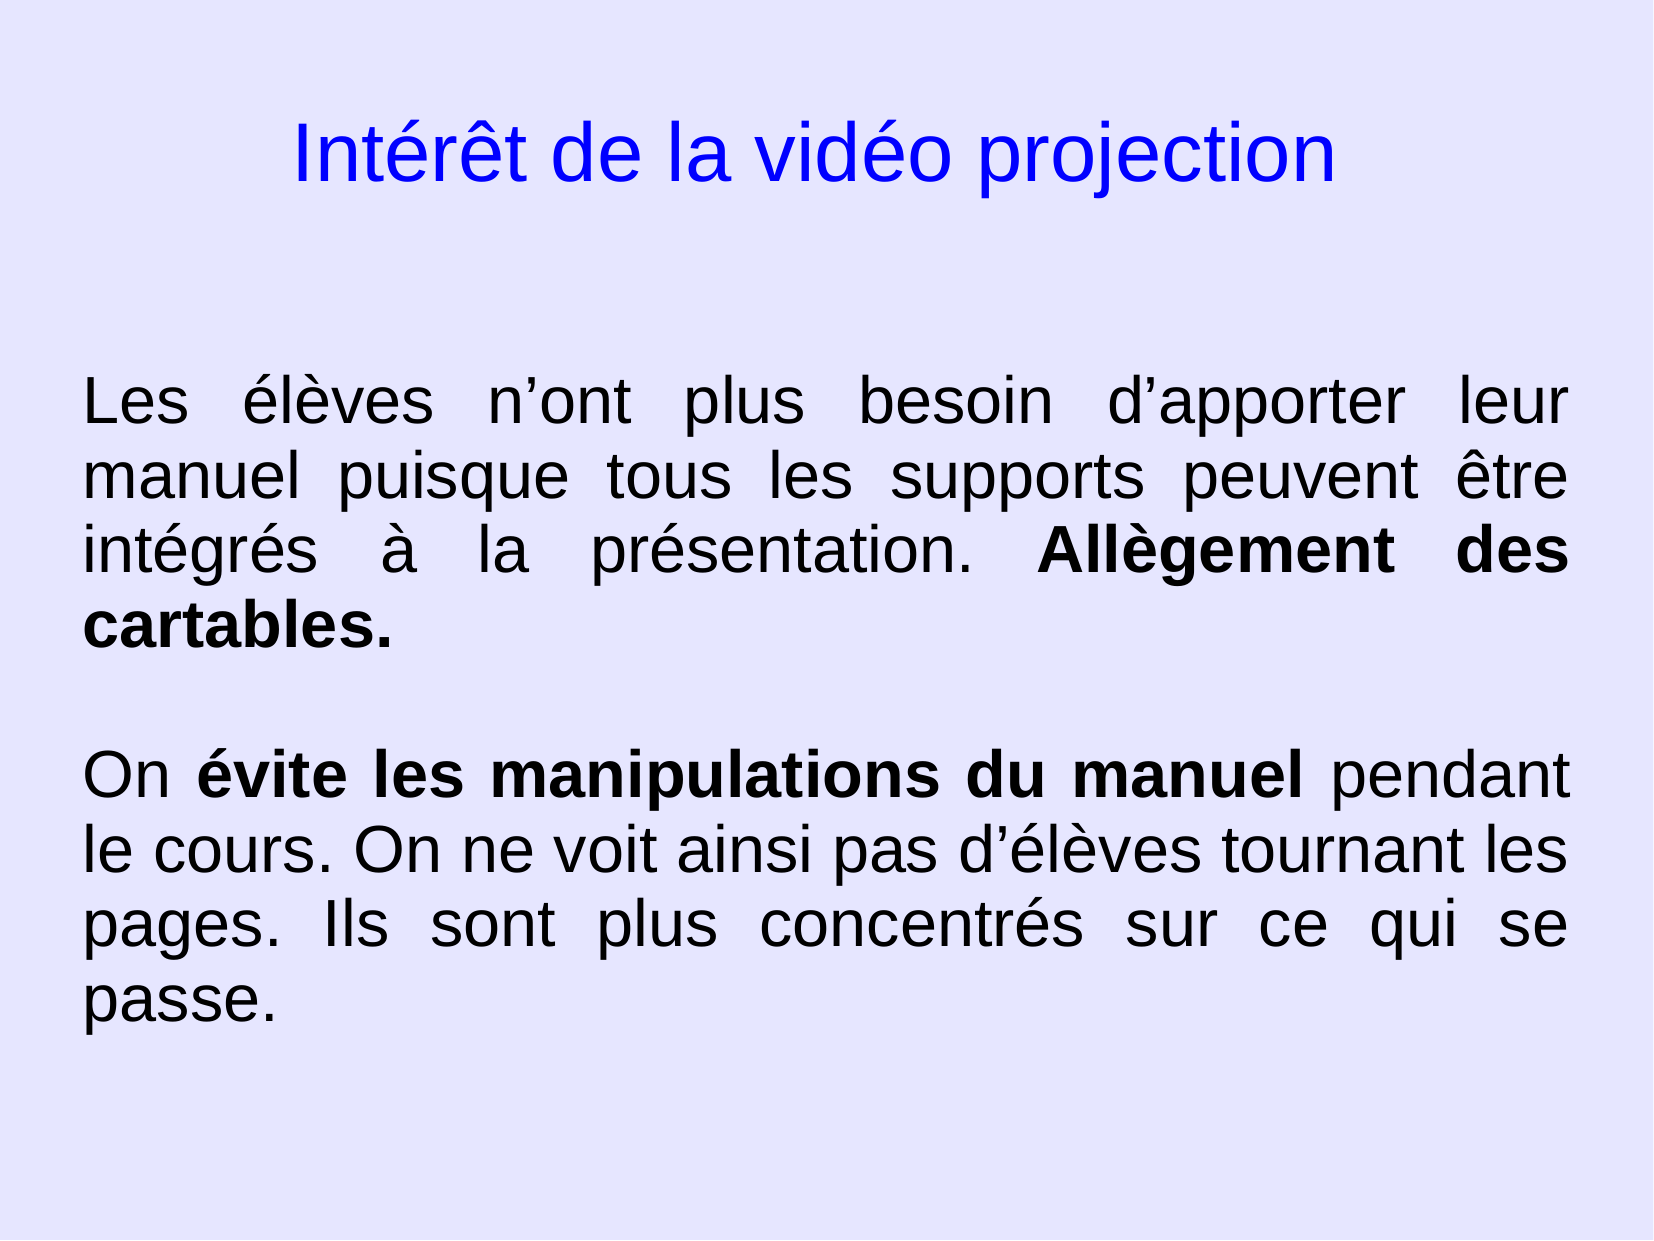

# Intérêt de la vidéo projection
Les élèves n’ont plus besoin d’apporter leur manuel puisque tous les supports peuvent être intégrés à la présentation. Allègement des cartables.
On évite les manipulations du manuel pendant le cours. On ne voit ainsi pas d’élèves tournant les pages. Ils sont plus concentrés sur ce qui se passe.